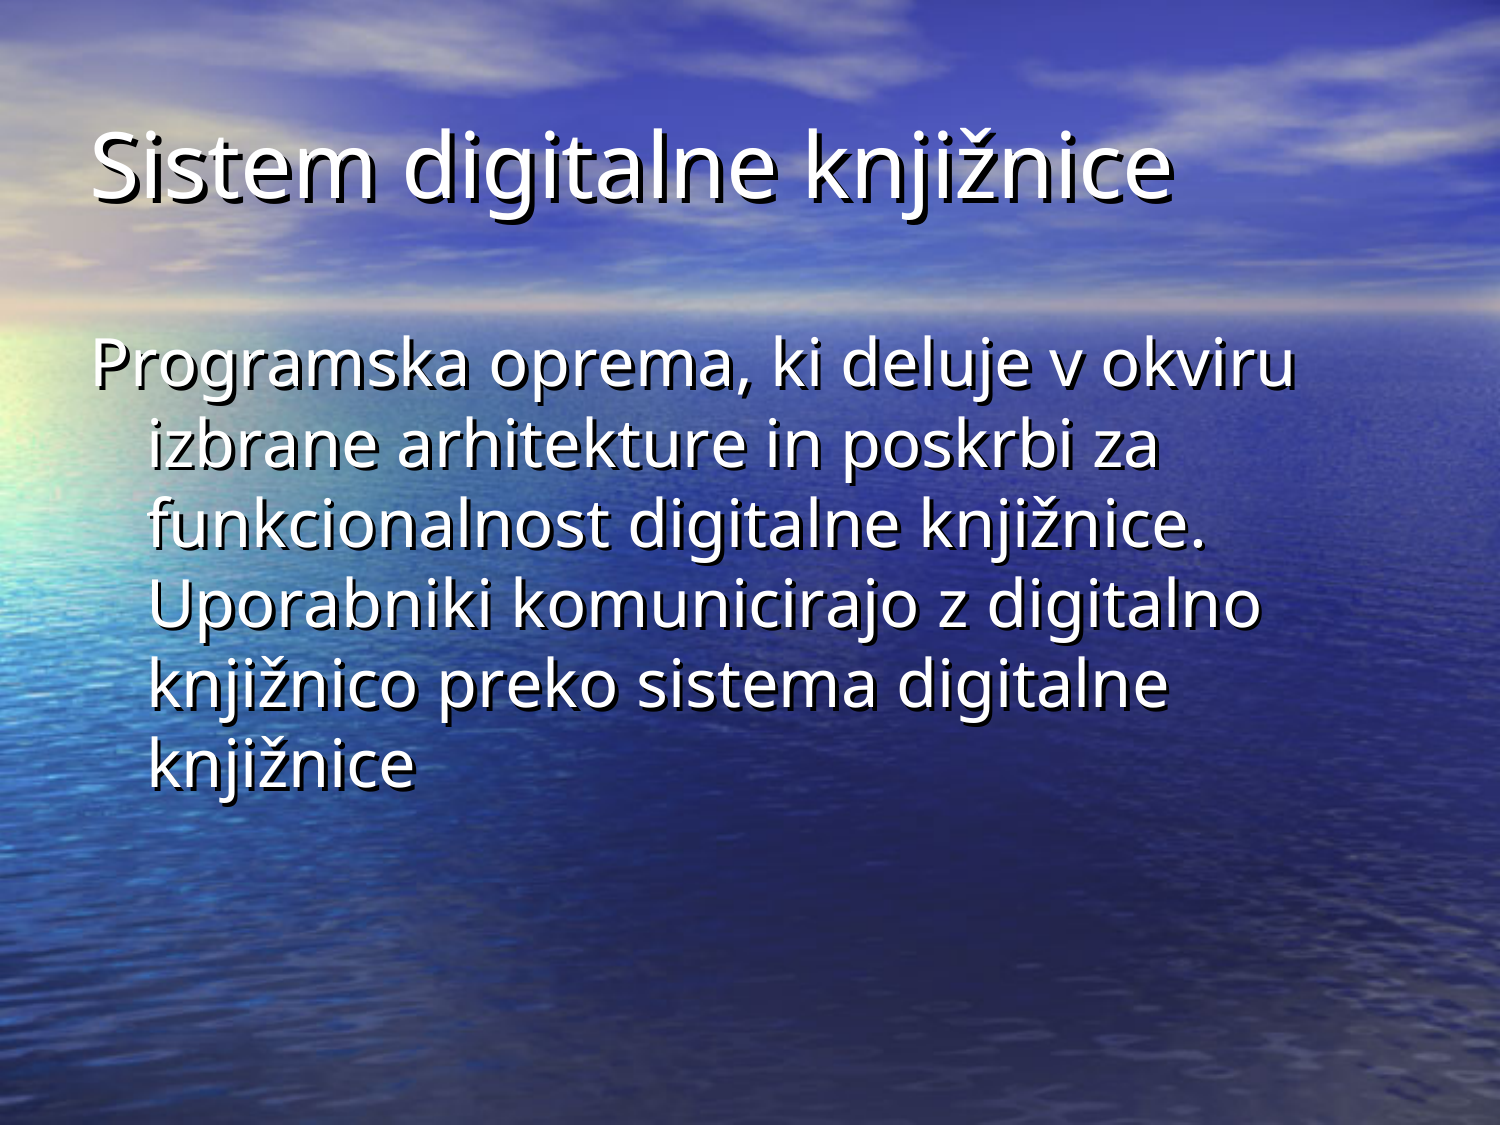

# Sistem digitalne knjižnice
Programska oprema, ki deluje v okviru izbrane arhitekture in poskrbi za funkcionalnost digitalne knjižnice. Uporabniki komunicirajo z digitalno knjižnico preko sistema digitalne knjižnice